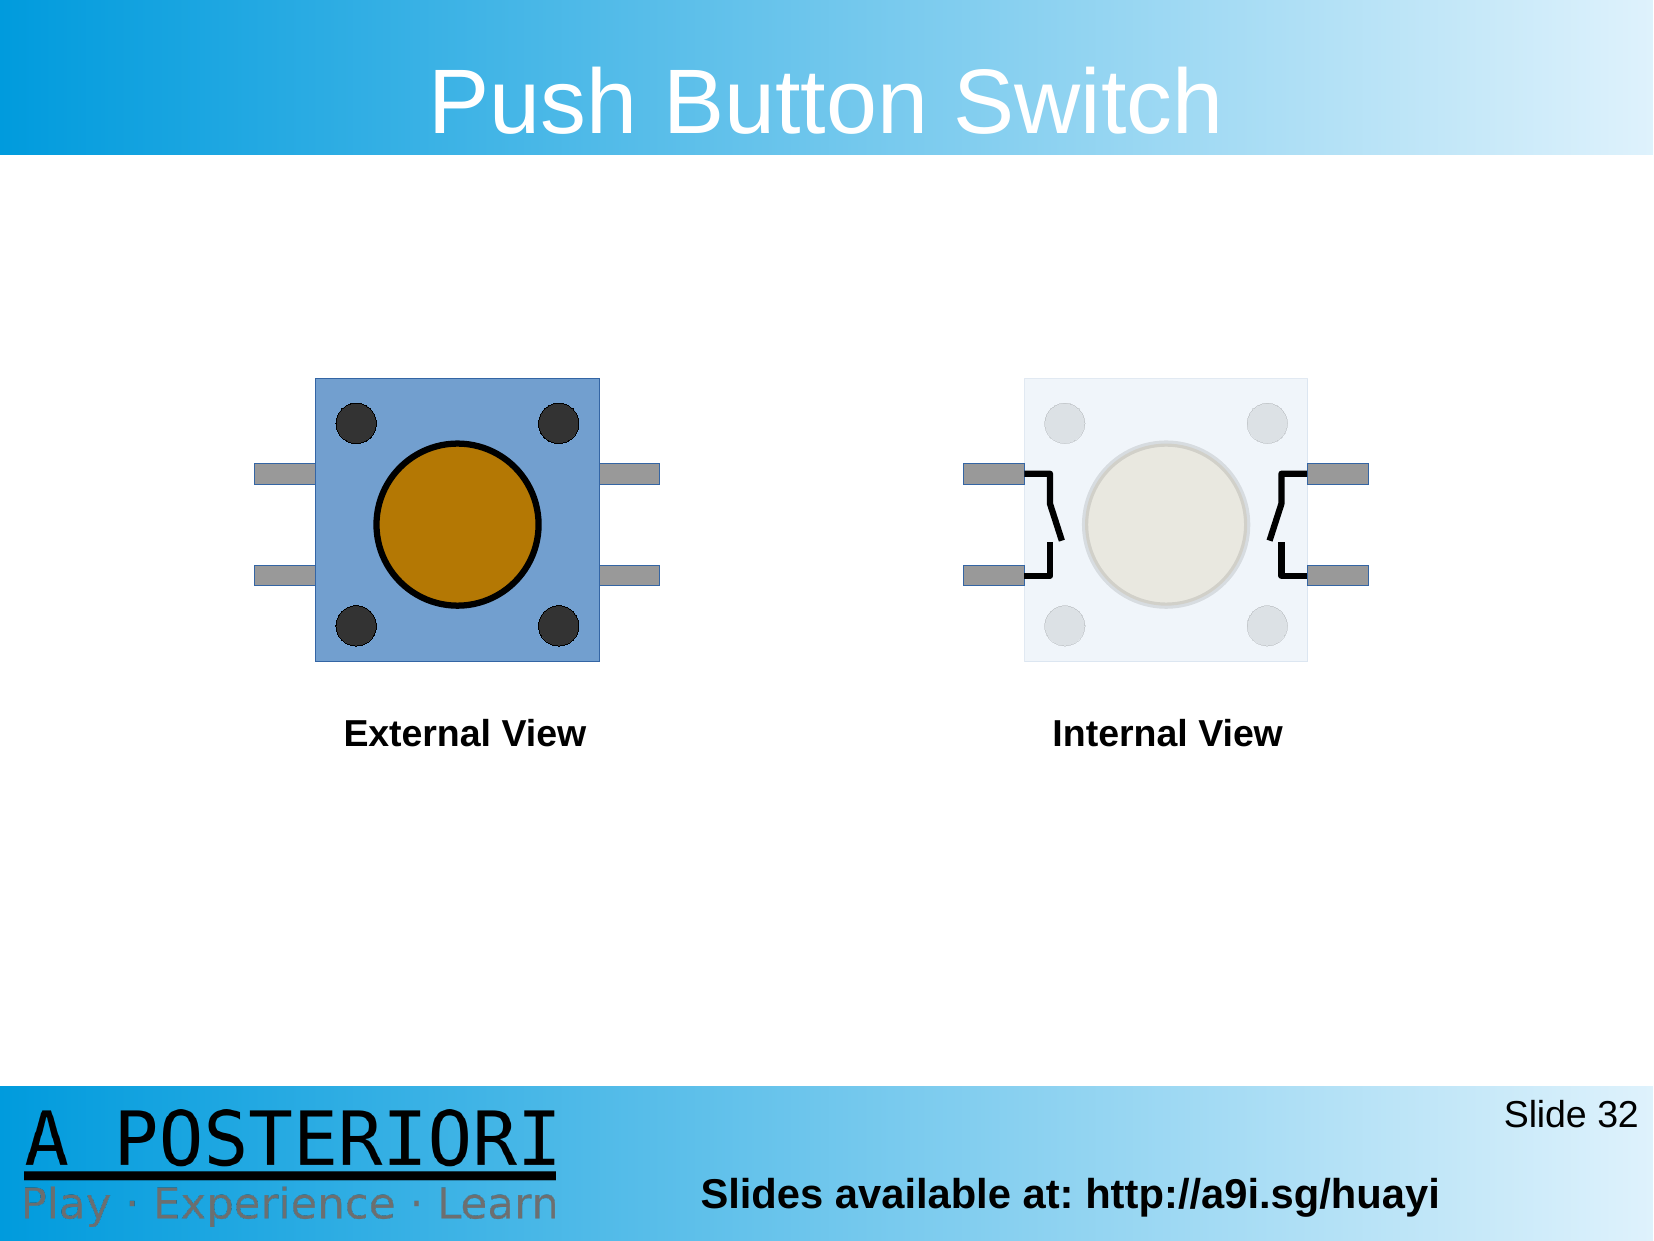

# Push Button Switch
External View
Internal View